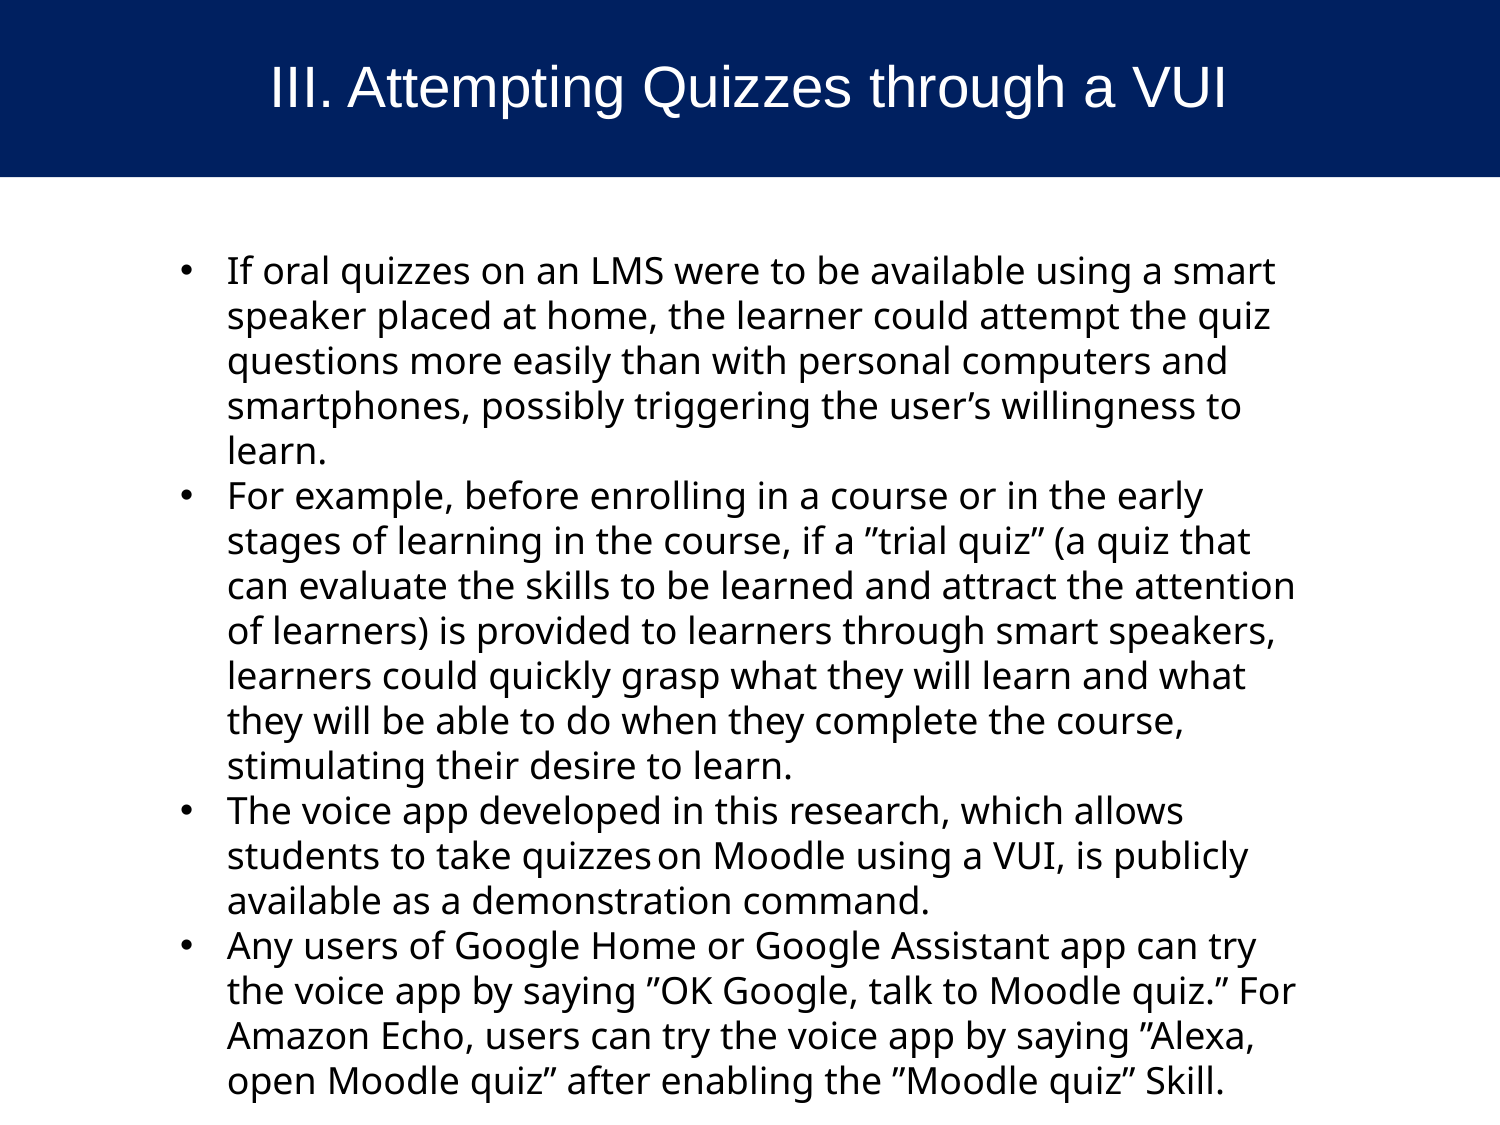

III. Attempting Quizzes through a VUI
If oral quizzes on an LMS were to be available using a smart speaker placed at home, the learner could attempt the quiz questions more easily than with personal computers and smartphones, possibly triggering the user’s willingness to learn.
For example, before enrolling in a course or in the early stages of learning in the course, if a ”trial quiz” (a quiz that can evaluate the skills to be learned and attract the attention of learners) is provided to learners through smart speakers, learners could quickly grasp what they will learn and what they will be able to do when they complete the course, stimulating their desire to learn.
The voice app developed in this research, which allows students to take quizzes on Moodle using a VUI, is publicly available as a demonstration command.
Any users of Google Home or Google Assistant app can try the voice app by saying ”OK Google, talk to Moodle quiz.” For Amazon Echo, users can try the voice app by saying ”Alexa, open Moodle quiz” after enabling the ”Moodle quiz” Skill.